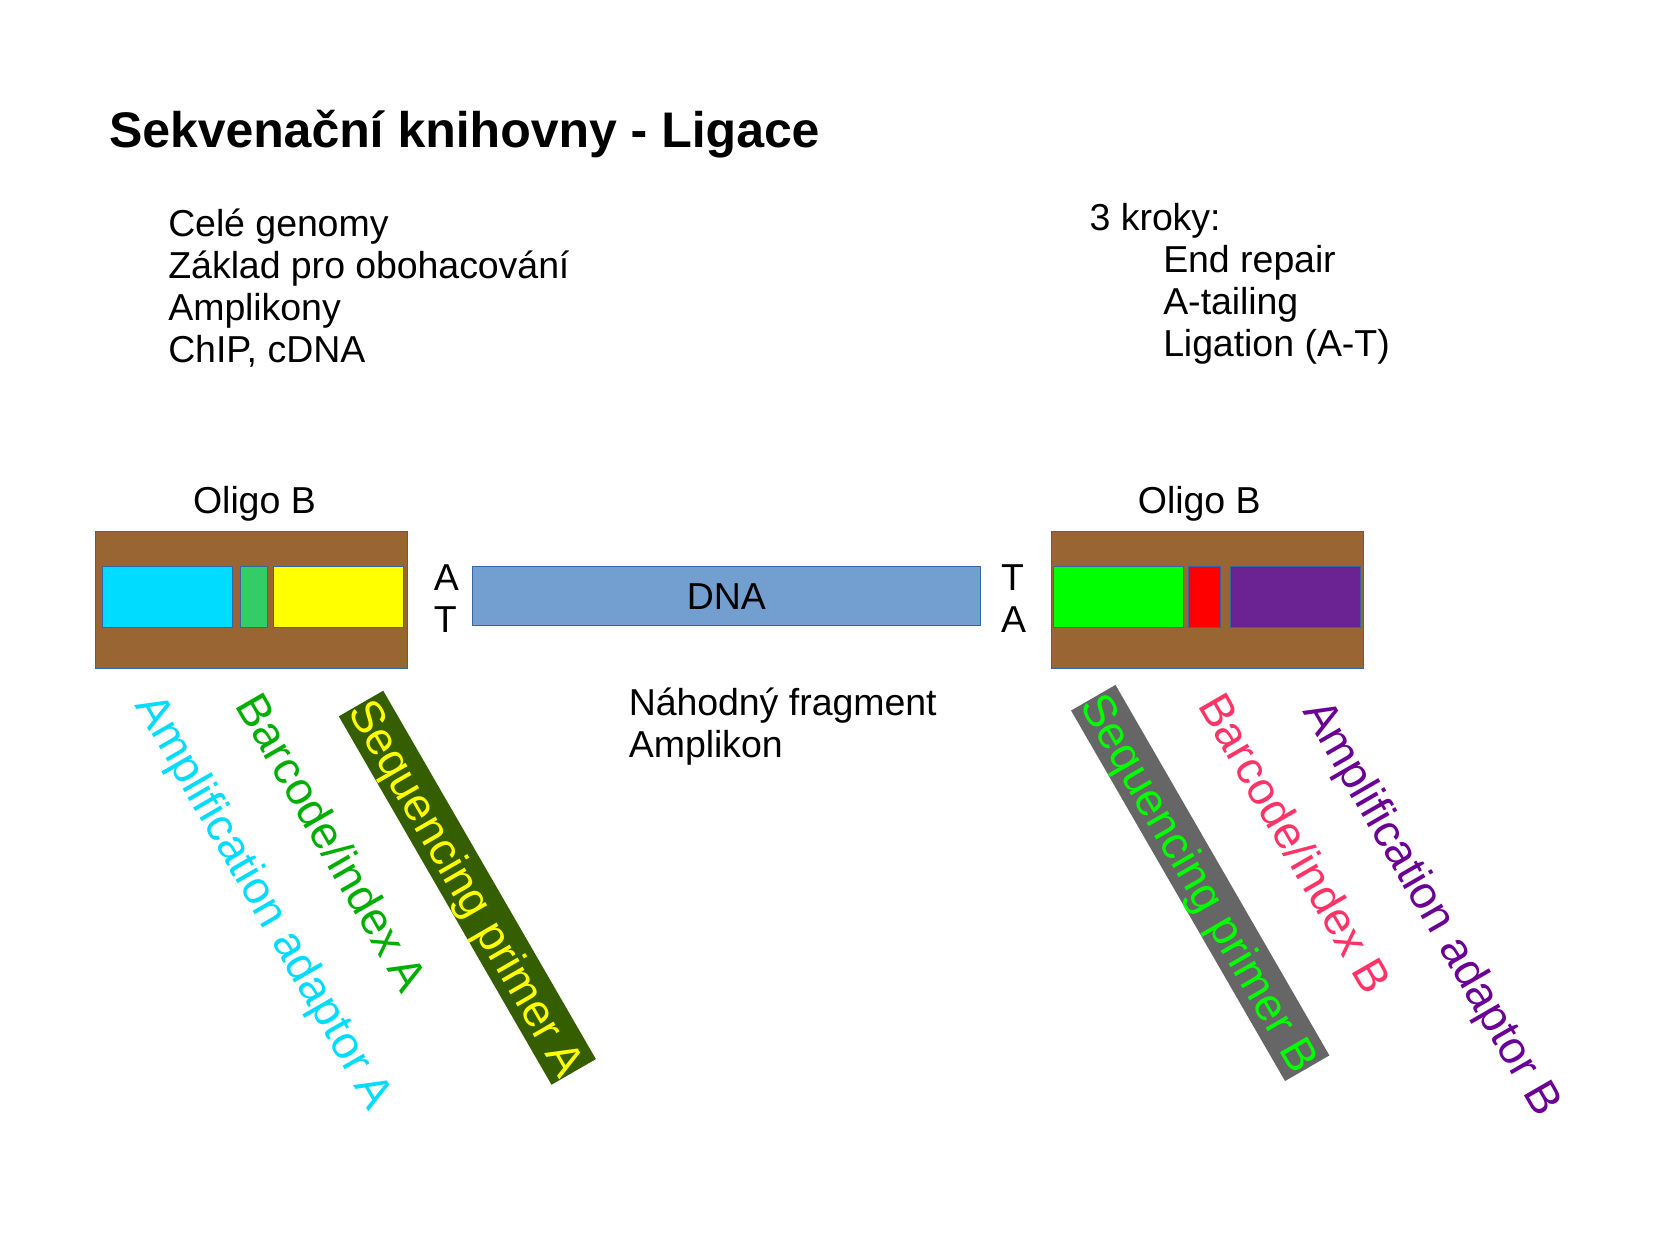

Sekvenační knihovny - Ligace
3 kroky:
	End repair
	A-tailing
	Ligation (A-T)
Celé genomy
Základ pro obohacování
Amplikony
ChIP, cDNA
Oligo B
Oligo B
A
T
T
A
DNA
Náhodný fragment
Amplikon
Barcode/index A
Barcode/index B
Sequencing primer B
Sequencing primer A
Amplification adaptor A
Amplification adaptor B